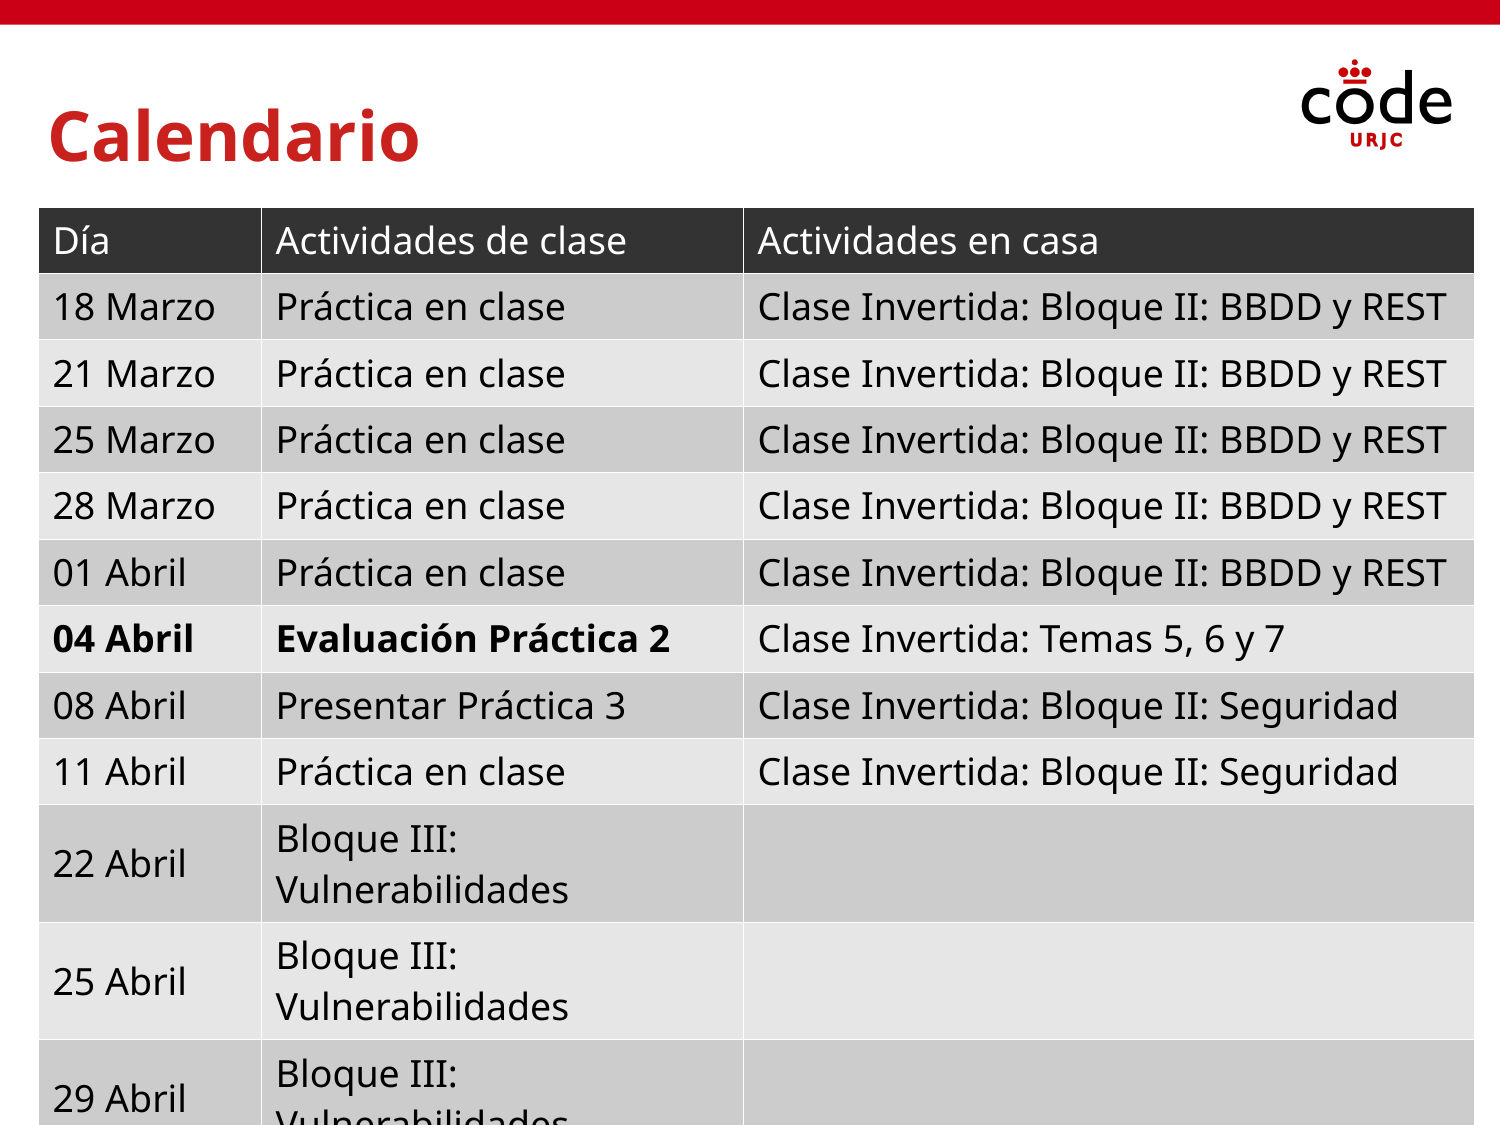

# Calendario
| Día | Actividades de clase | Actividades en casa |
| --- | --- | --- |
| 18 Marzo | Práctica en clase | Clase Invertida: Bloque II: BBDD y REST |
| 21 Marzo | Práctica en clase | Clase Invertida: Bloque II: BBDD y REST |
| 25 Marzo | Práctica en clase | Clase Invertida: Bloque II: BBDD y REST |
| 28 Marzo | Práctica en clase | Clase Invertida: Bloque II: BBDD y REST |
| 01 Abril | Práctica en clase | Clase Invertida: Bloque II: BBDD y REST |
| 04 Abril | Evaluación Práctica 2 | Clase Invertida: Temas 5, 6 y 7 |
| 08 Abril | Presentar Práctica 3 | Clase Invertida: Bloque II: Seguridad |
| 11 Abril | Práctica en clase | Clase Invertida: Bloque II: Seguridad |
| 22 Abril | Bloque III: Vulnerabilidades | |
| 25 Abril | Bloque III: Vulnerabilidades | |
| 29 Abril | Bloque III: Vulnerabilidades | |
| 6 Mayo | Práctica en clase | Clase Invertida: Bloque II: Seguridad |
| 9 Mayo | Práctica en clase | Clase Invertida: Bloque II: Seguridad |
| 19 Mayo | Examen + Evaluación P3 | |
32